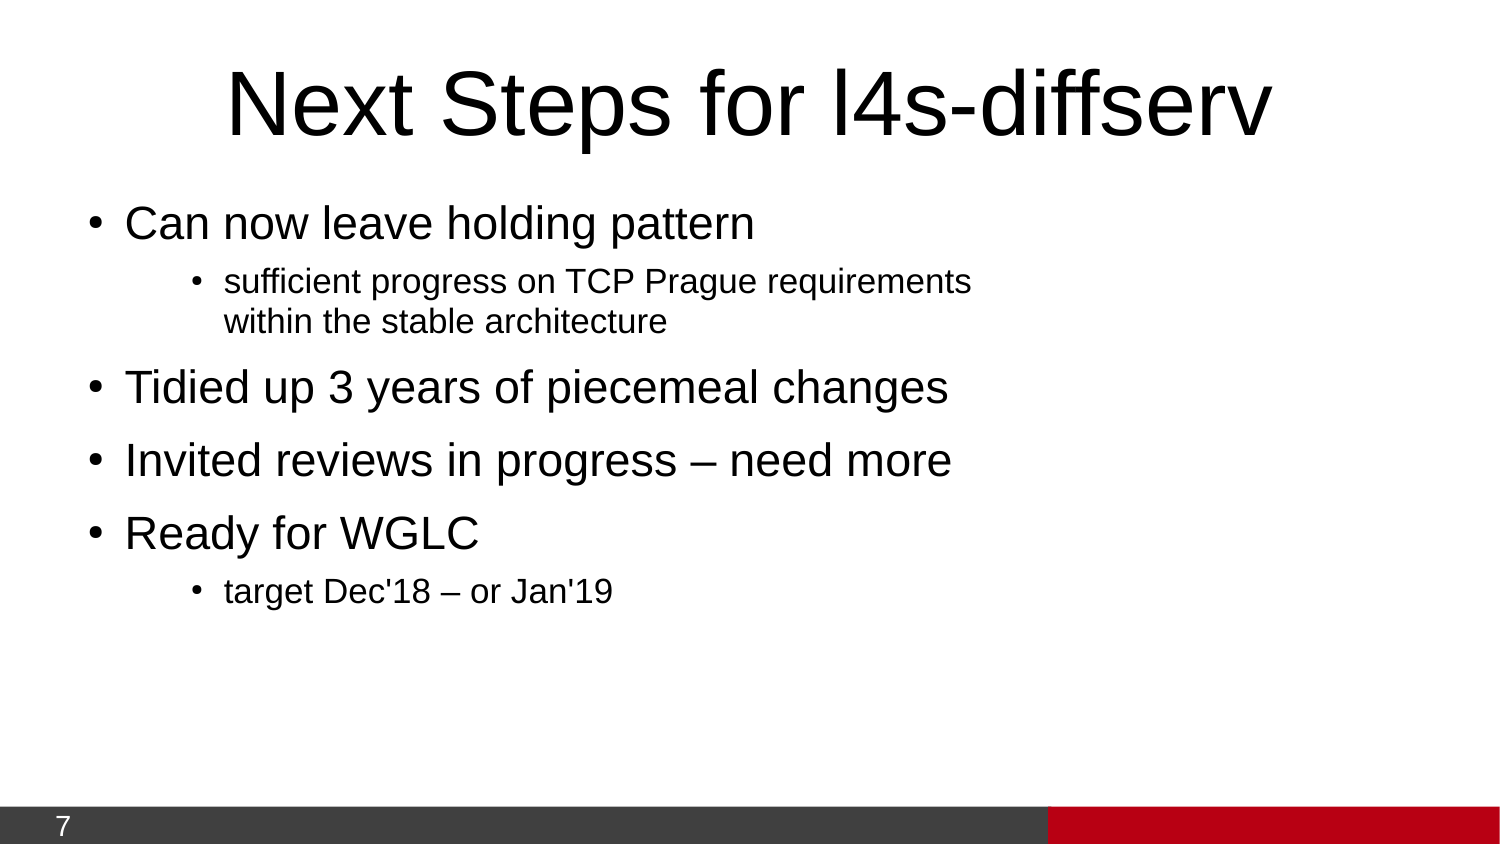

# Next Steps for l4s-diffserv
Can now leave holding pattern
sufficient progress on TCP Prague requirements within the stable architecture
Tidied up 3 years of piecemeal changes
Invited reviews in progress – need more
Ready for WGLC
target Dec'18 – or Jan'19
7